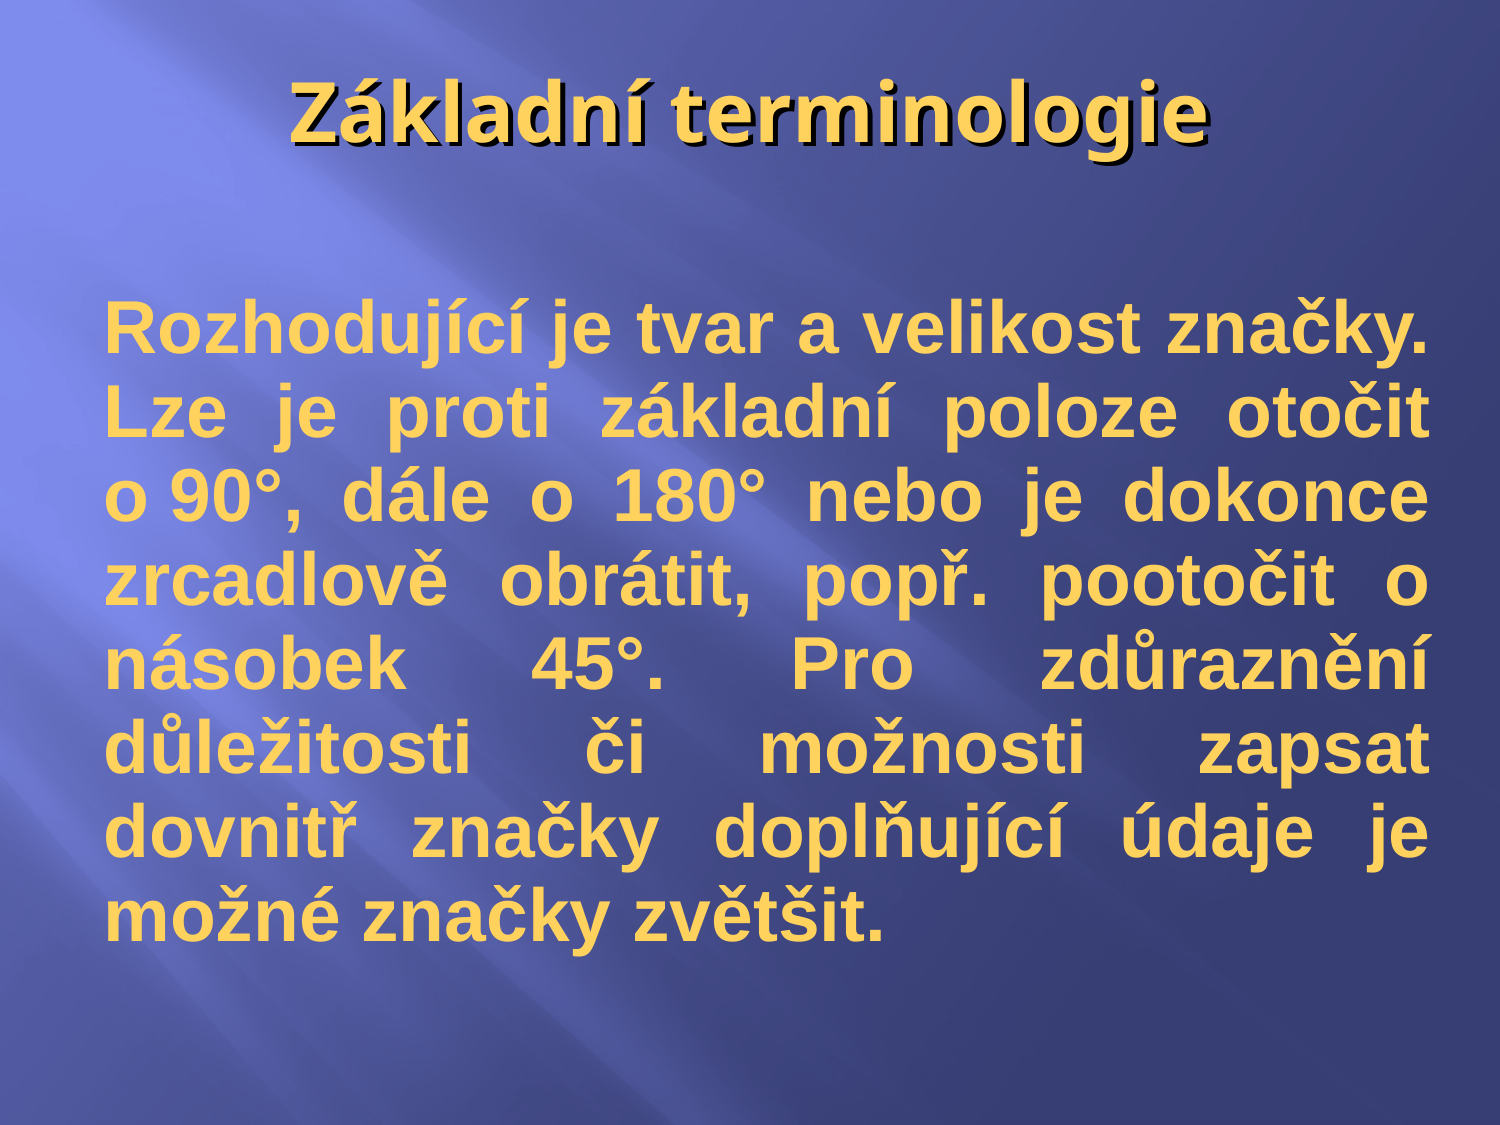

# Základní terminologie
Rozhodující je tvar a velikost značky. Lze je proti základní poloze otočit o 90°, dále o 180° nebo je dokonce zrcadlově obrátit, popř. pootočit o násobek 45°. Pro zdůraznění důležitosti či možnosti zapsat dovnitř značky doplňující údaje je možné značky zvětšit.